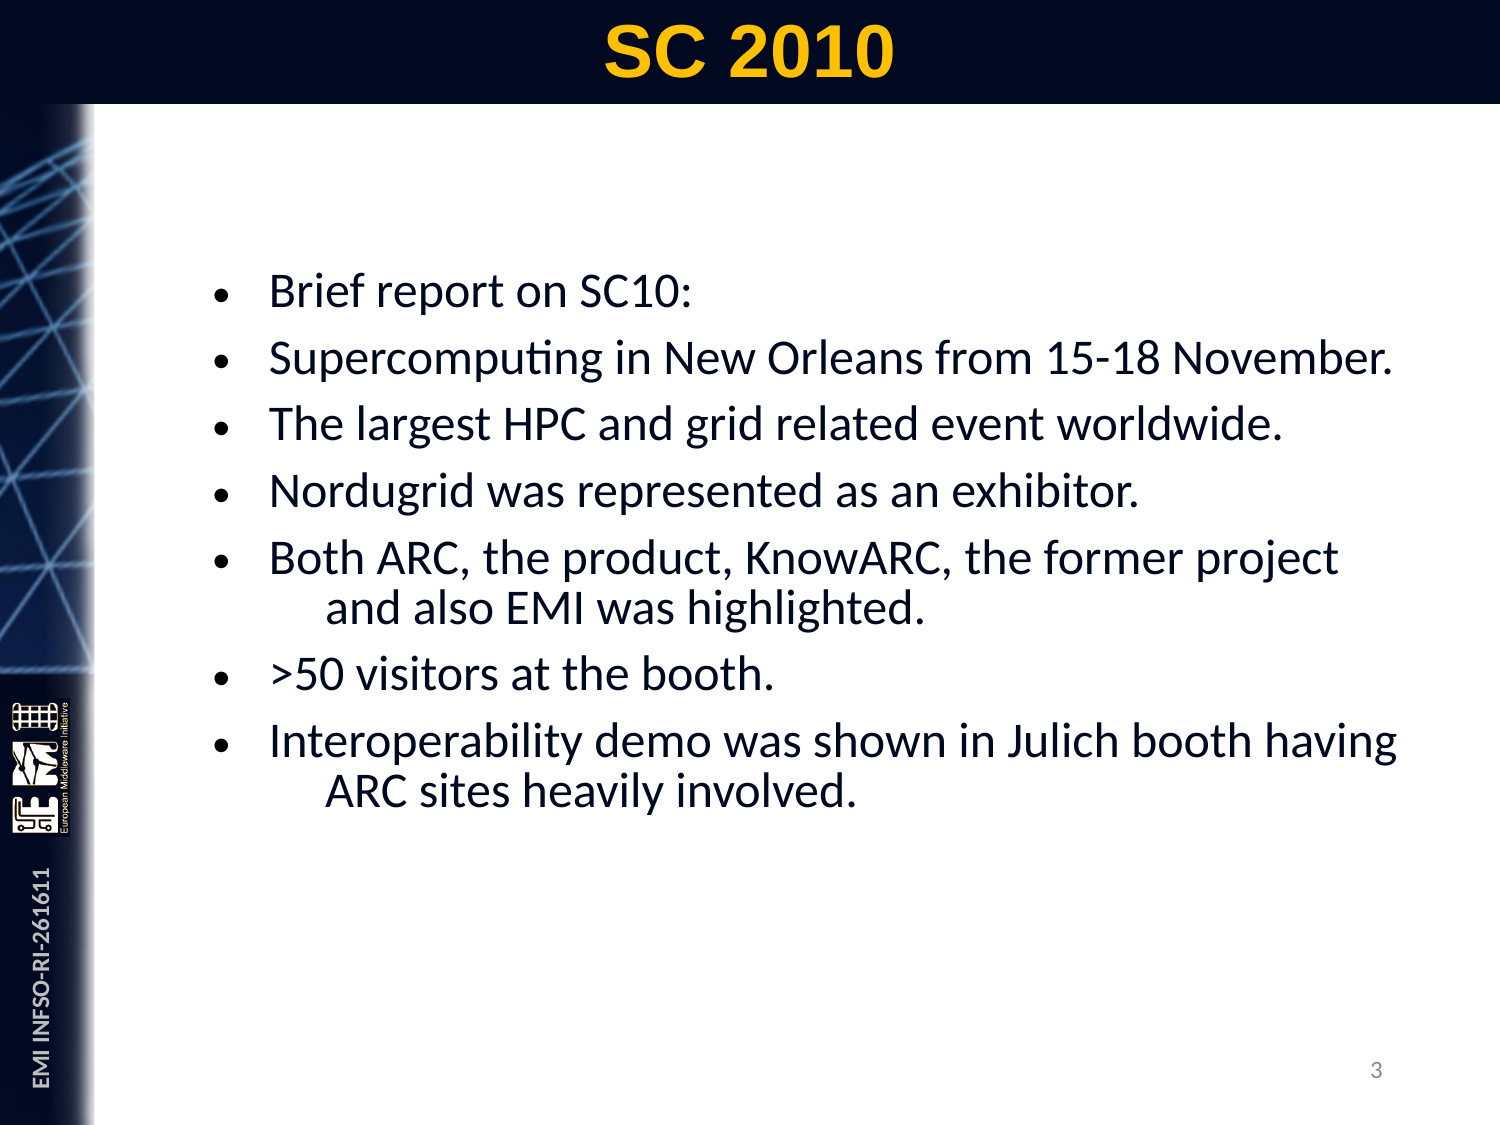

SC 2010
# Brief report on SC10:
Supercomputing in New Orleans from 15-18 November.
The largest HPC and grid related event worldwide.
Nordugrid was represented as an exhibitor.
Both ARC, the product, KnowARC, the former project and also EMI was highlighted.
>50 visitors at the booth.
Interoperability demo was shown in Julich booth having ARC sites heavily involved.